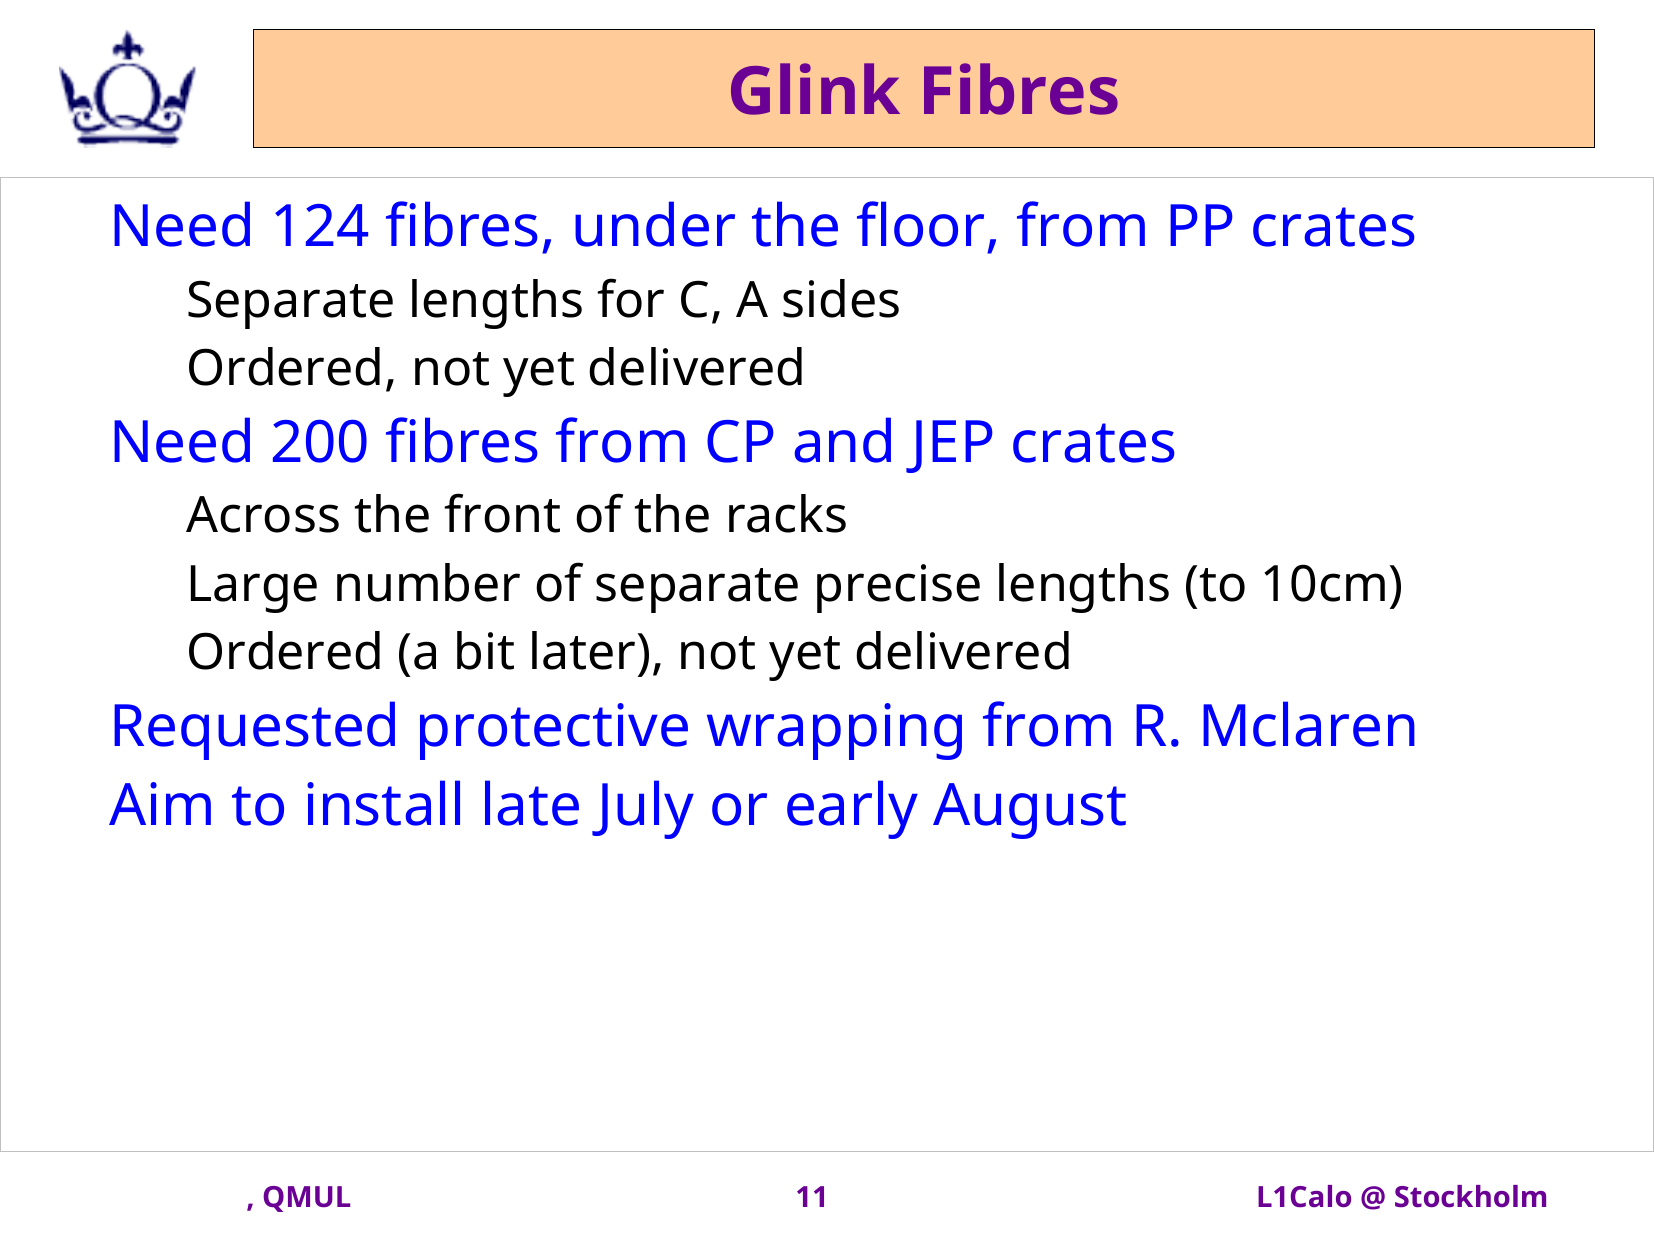

# Glink Fibres
Need 124 fibres, under the floor, from PP crates
Separate lengths for C, A sides
Ordered, not yet delivered
Need 200 fibres from CP and JEP crates
Across the front of the racks
Large number of separate precise lengths (to 10cm)
Ordered (a bit later), not yet delivered
Requested protective wrapping from R. Mclaren
Aim to install late July or early August